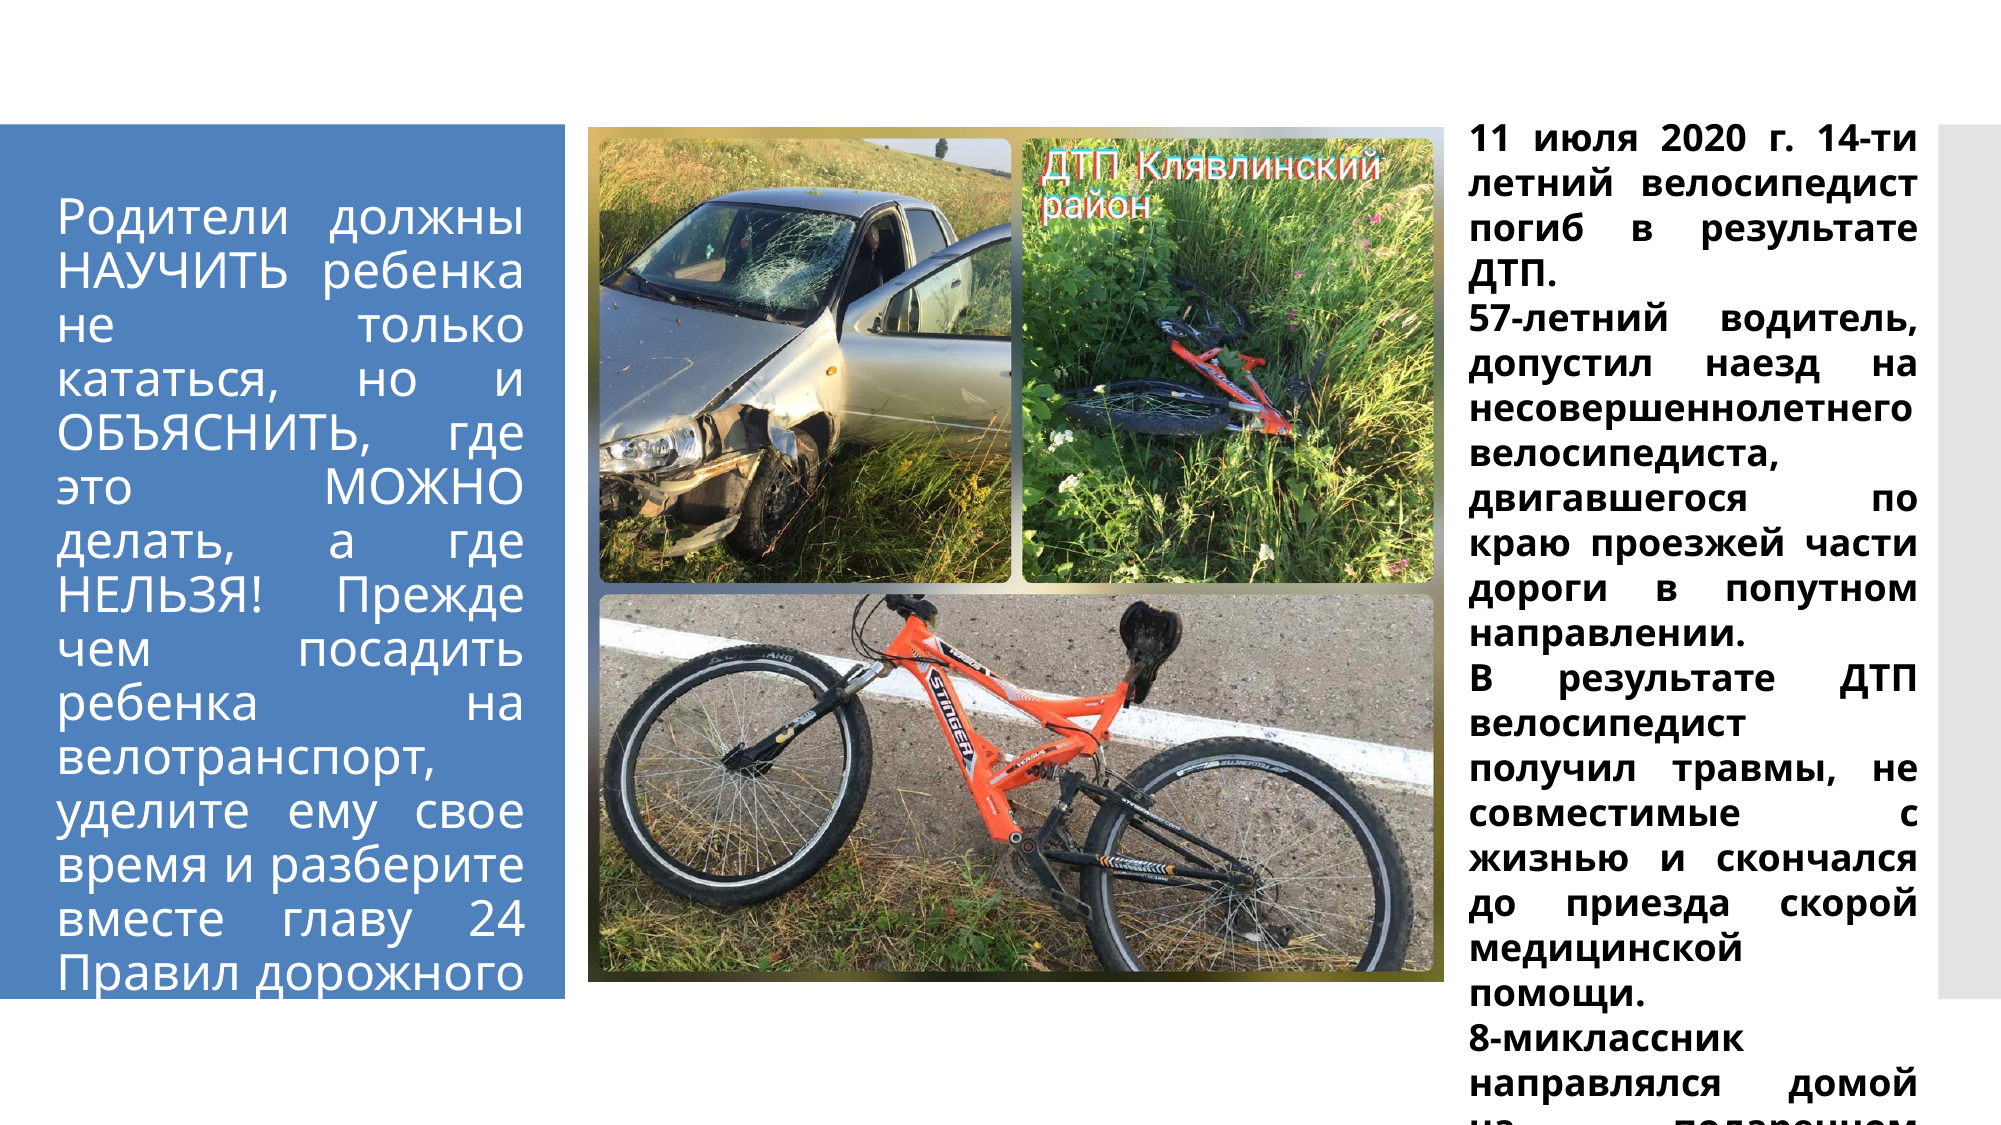

11 июля 2020 г. 14-ти летний велосипедист погиб в результате ДТП.
57-летний водитель, допустил наезд на несовершеннолетнего велосипедиста, двигавшегося по краю проезжей части дороги в попутном направлении.
В результате ДТП велосипедист получил травмы, не совместимые с жизнью и скончался до приезда скорой медицинской помощи.
8-миклассник направлялся домой на подаренном родителями велосипеде.
# Родители должны НАУЧИТЬ ребенка не только кататься, но и ОБЪЯСНИТЬ, где это МОЖНО делать, а где НЕЛЬЗЯ! Прежде чем посадить ребенка на велотранспорт, уделите ему свое время и разберите вместе главу 24 Правил дорожного движения.